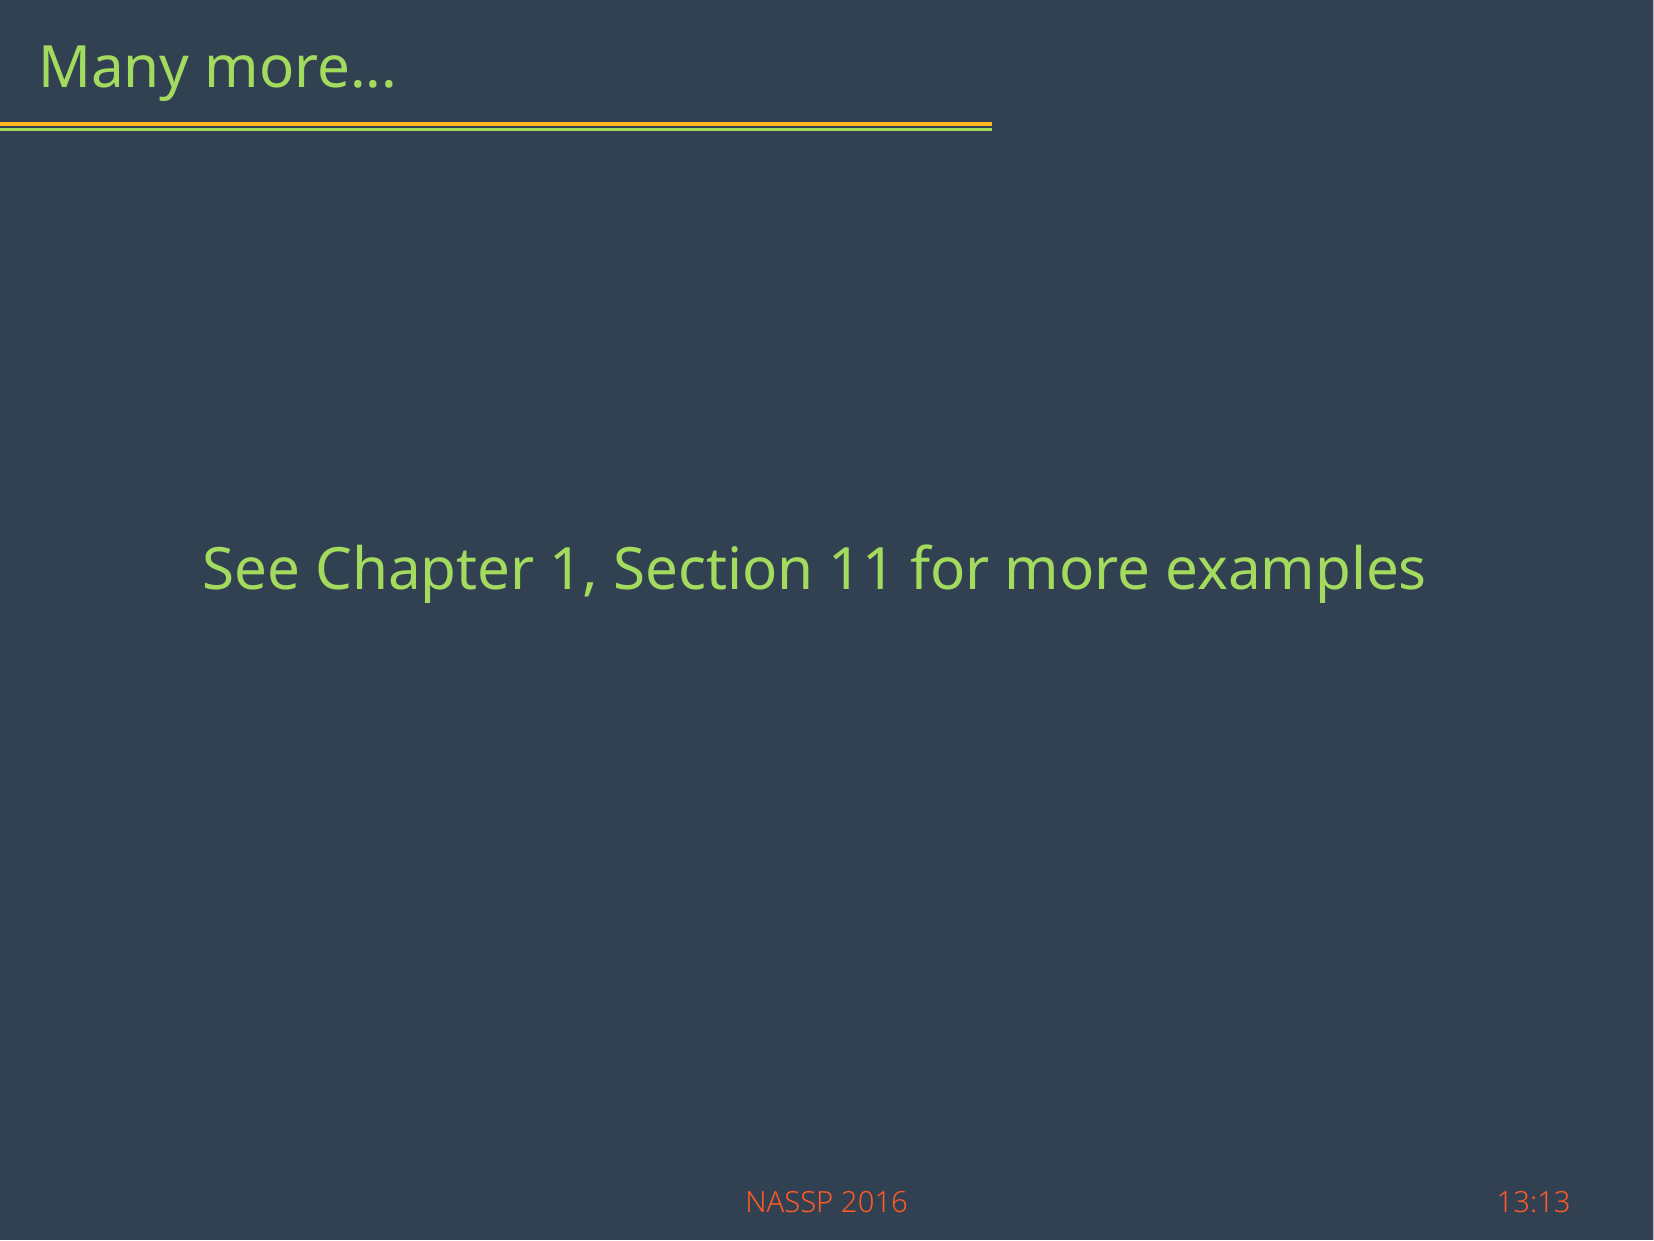

Many more...
See Chapter 1, Section 11 for more examples
NASSP 2016
13